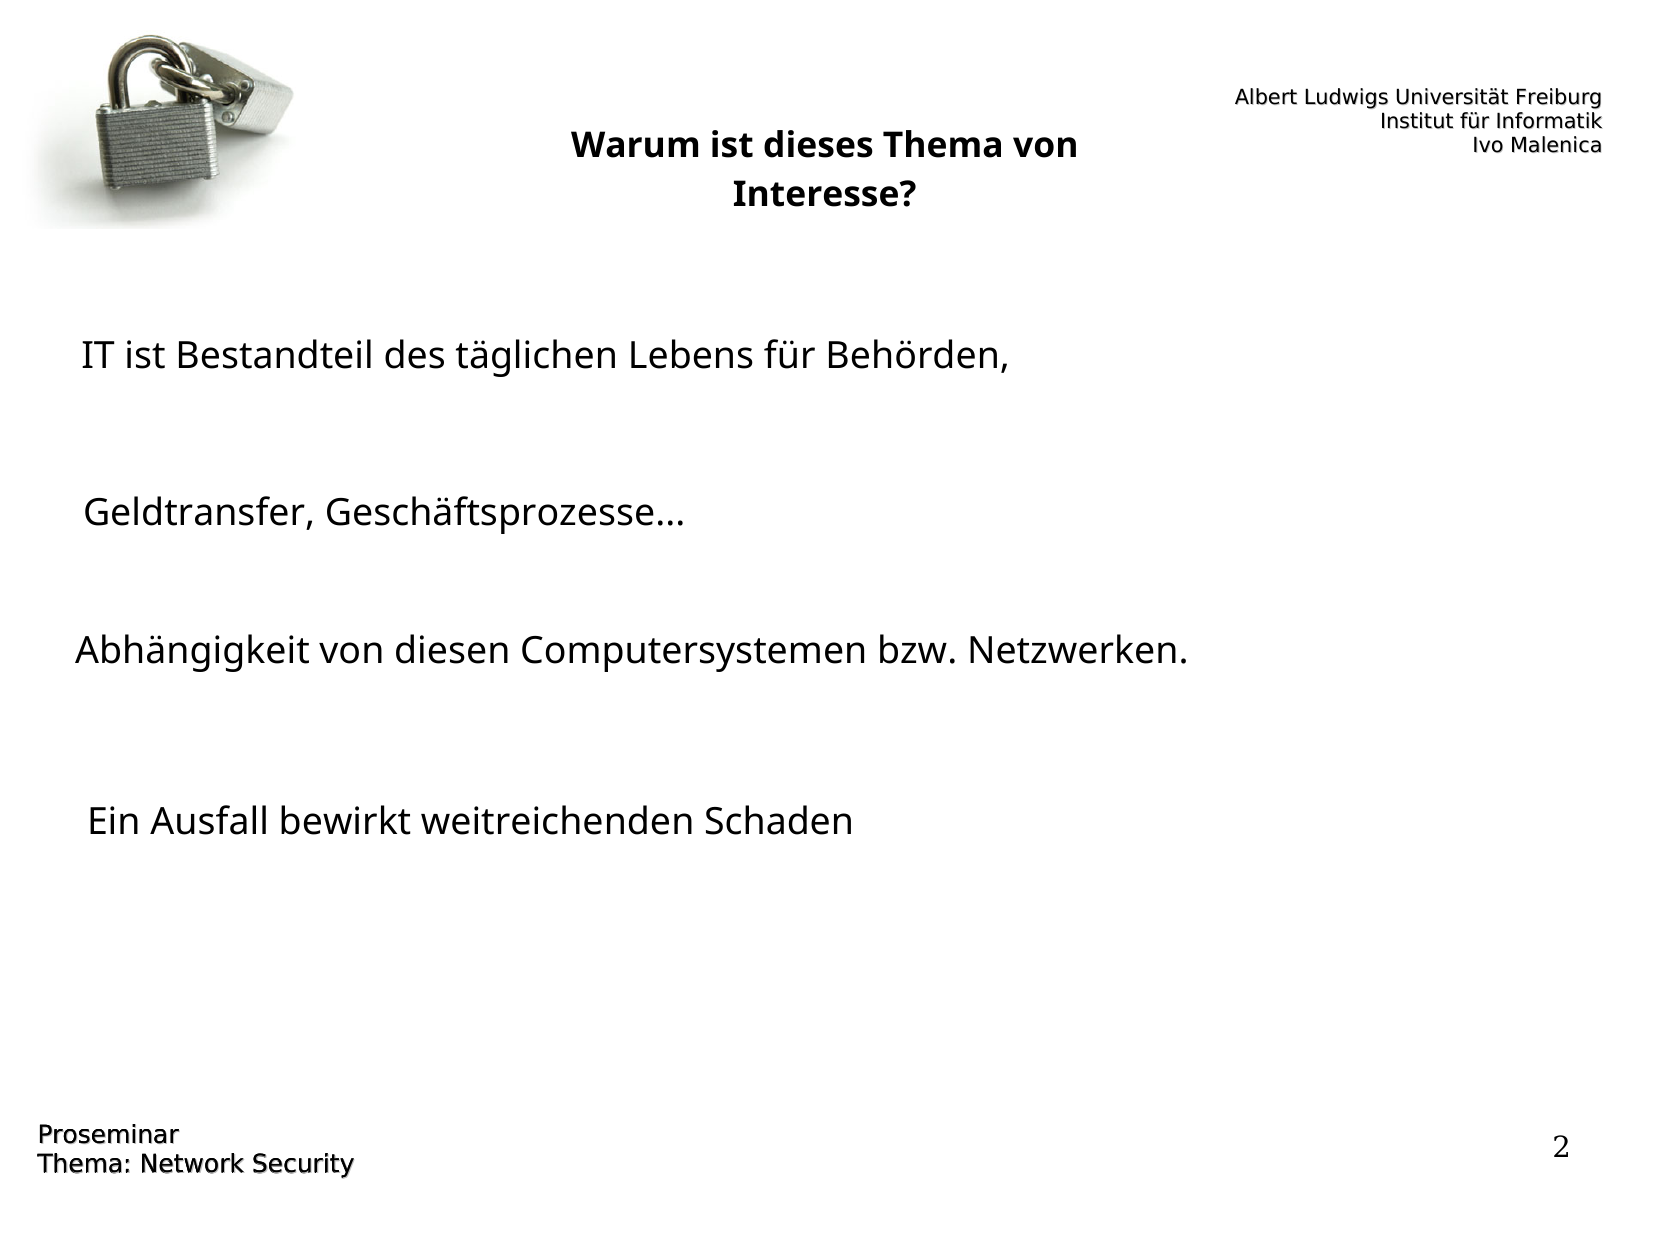

Albert Ludwigs Universität Freiburg
Institut für Informatik
Ivo Malenica
Warum ist dieses Thema von Interesse?
IT ist Bestandteil des täglichen Lebens für Behörden,
Geldtransfer, Geschäftsprozesse...
Abhängigkeit von diesen Computersystemen bzw. Netzwerken.
Ein Ausfall bewirkt weitreichenden Schaden
# Proseminar Thema: Network Security
Proseminar
Thema: Network Security
Proseminar
Thema: Network Security
2